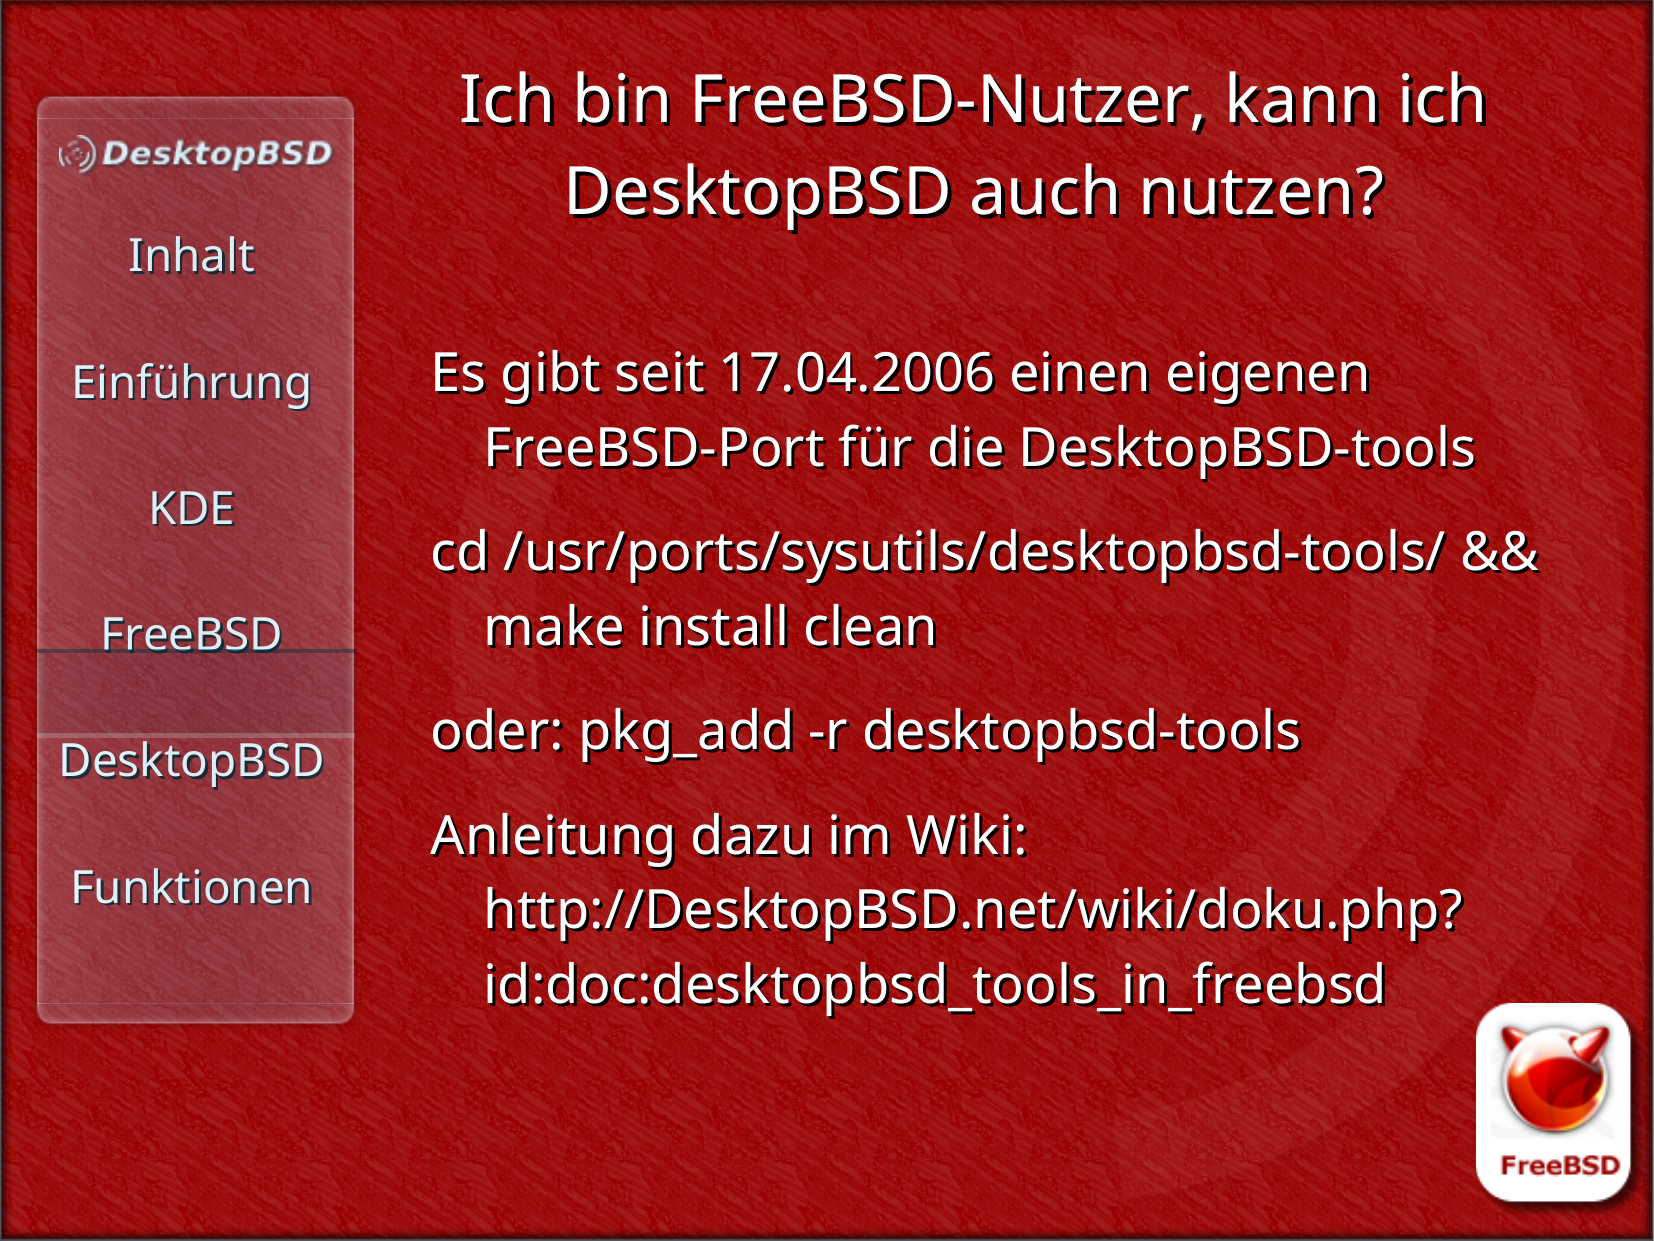

# Ich bin FreeBSD-Nutzer, kann ich DesktopBSD auch nutzen?
Es gibt seit 17.04.2006 einen eigenen FreeBSD-Port für die DesktopBSD-tools
cd /usr/ports/sysutils/desktopbsd-tools/ && make install clean
oder: pkg_add -r desktopbsd-tools
Anleitung dazu im Wiki:
http://DesktopBSD.net/wiki/doku.php?id:doc:desktopbsd_tools_in_freebsd